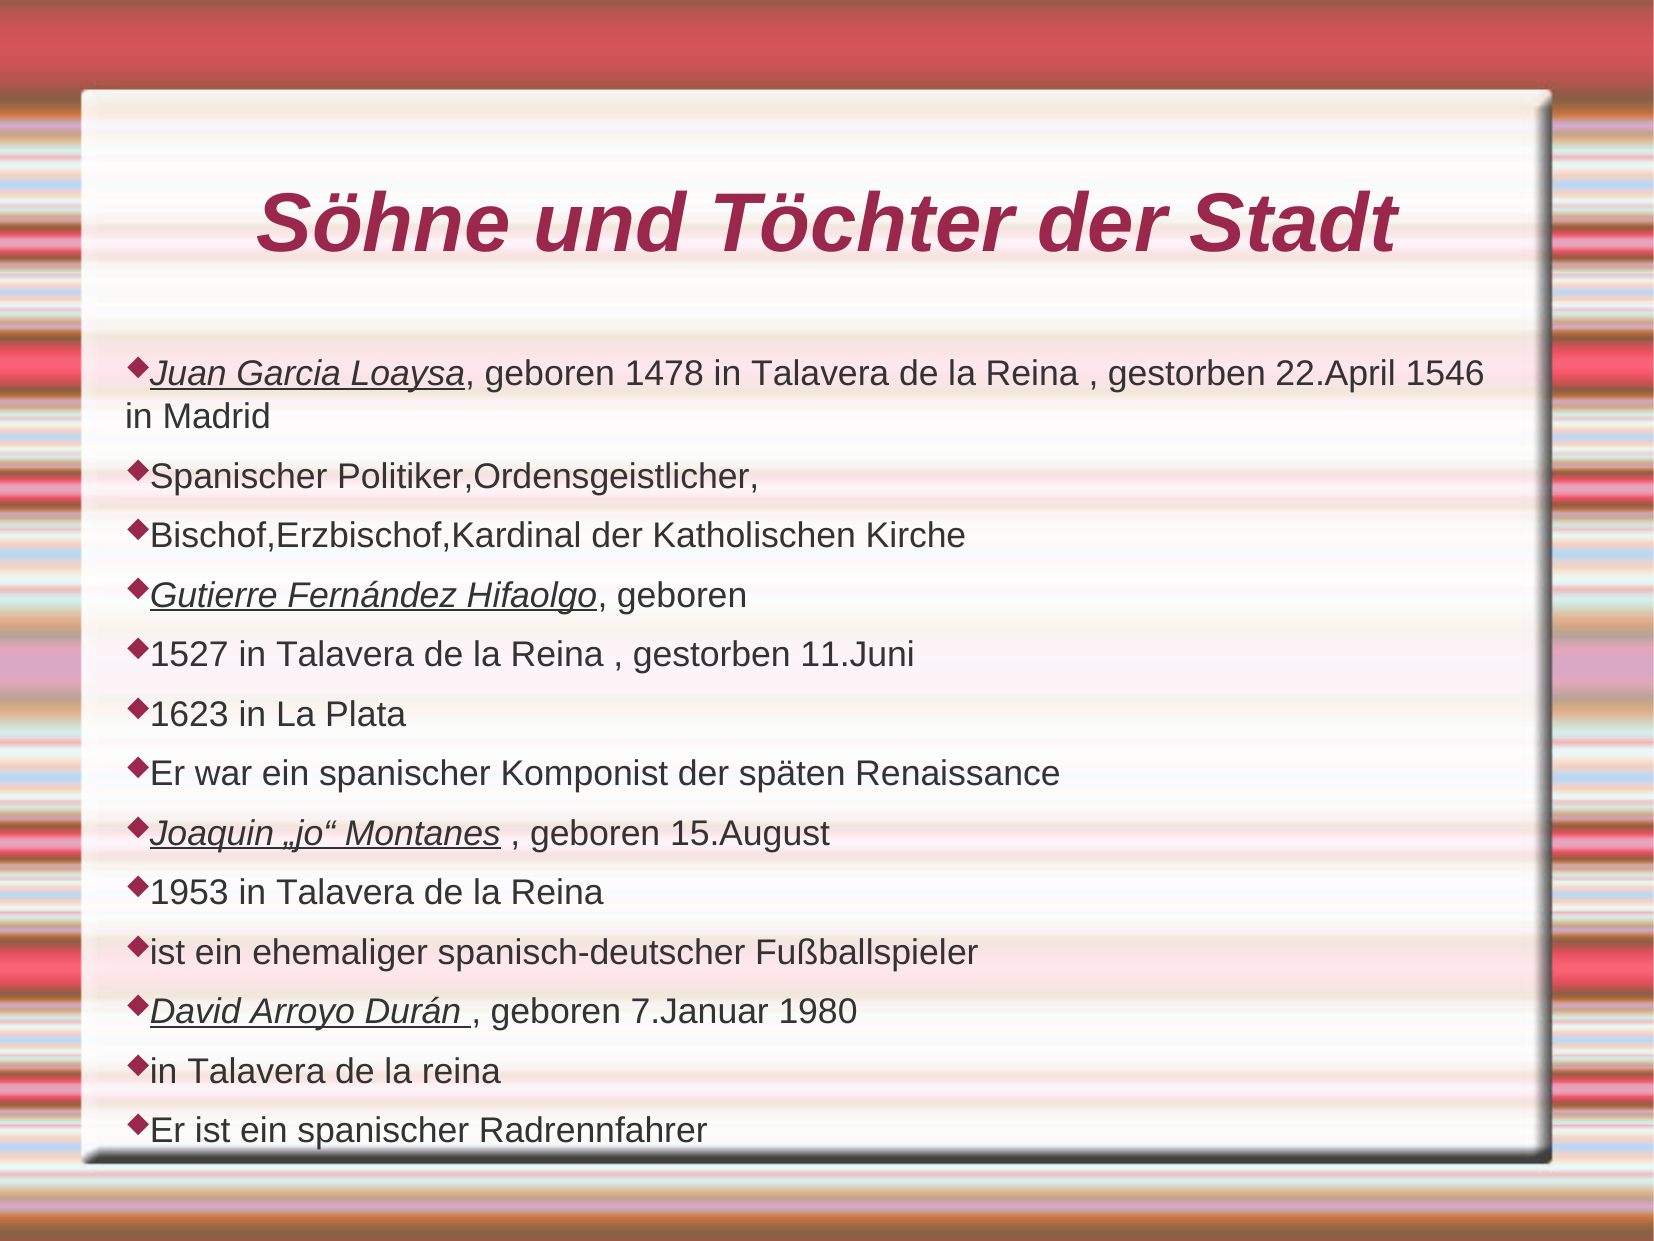

# Söhne und Töchter der Stadt
Juan Garcia Loaysa, geboren 1478 in Talavera de la Reina , gestorben 22.April 1546 in Madrid
Spanischer Politiker,Ordensgeistlicher,
Bischof,Erzbischof,Kardinal der Katholischen Kirche
Gutierre Fernández Hifaolgo, geboren
1527 in Talavera de la Reina , gestorben 11.Juni
1623 in La Plata
Er war ein spanischer Komponist der späten Renaissance
Joaquin „jo“ Montanes , geboren 15.August
1953 in Talavera de la Reina
ist ein ehemaliger spanisch-deutscher Fußballspieler
David Arroyo Durán , geboren 7.Januar 1980
in Talavera de la reina
Er ist ein spanischer Radrennfahrer